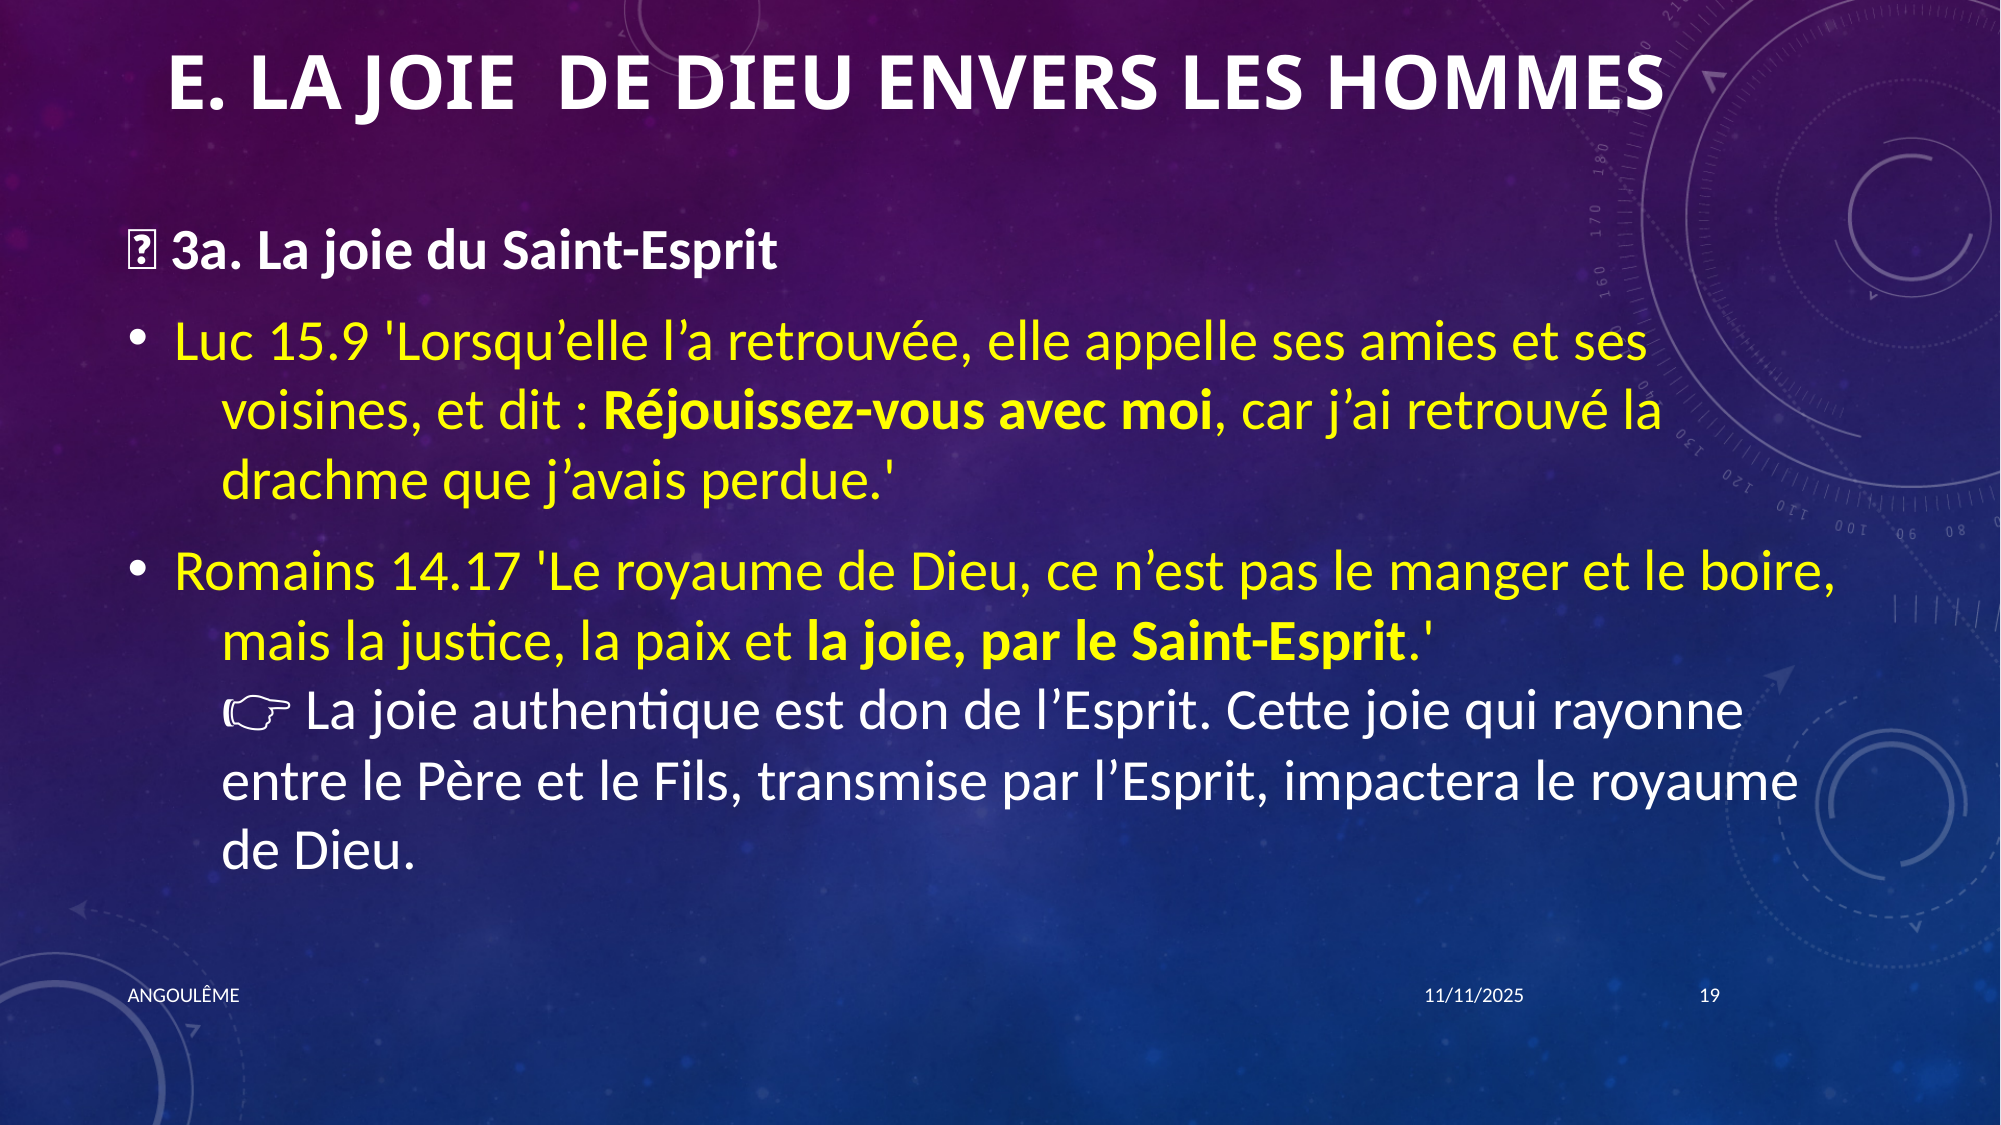

# E. La joie de Dieu envers les hommes
✨ 3a. La joie du Saint-Esprit
Luc 15.9 'Lorsqu’elle l’a retrouvée, elle appelle ses amies et ses voisines, et dit : Réjouissez-vous avec moi, car j’ai retrouvé la drachme que j’avais perdue.'
Romains 14.17 'Le royaume de Dieu, ce n’est pas le manger et le boire, mais la justice, la paix et la joie, par le Saint-Esprit.'
👉 La joie authentique est don de l’Esprit. Cette joie qui rayonne entre le Père et le Fils, transmise par l’Esprit, impactera le royaume de Dieu.
ANGOULÊME
11/11/2025
19